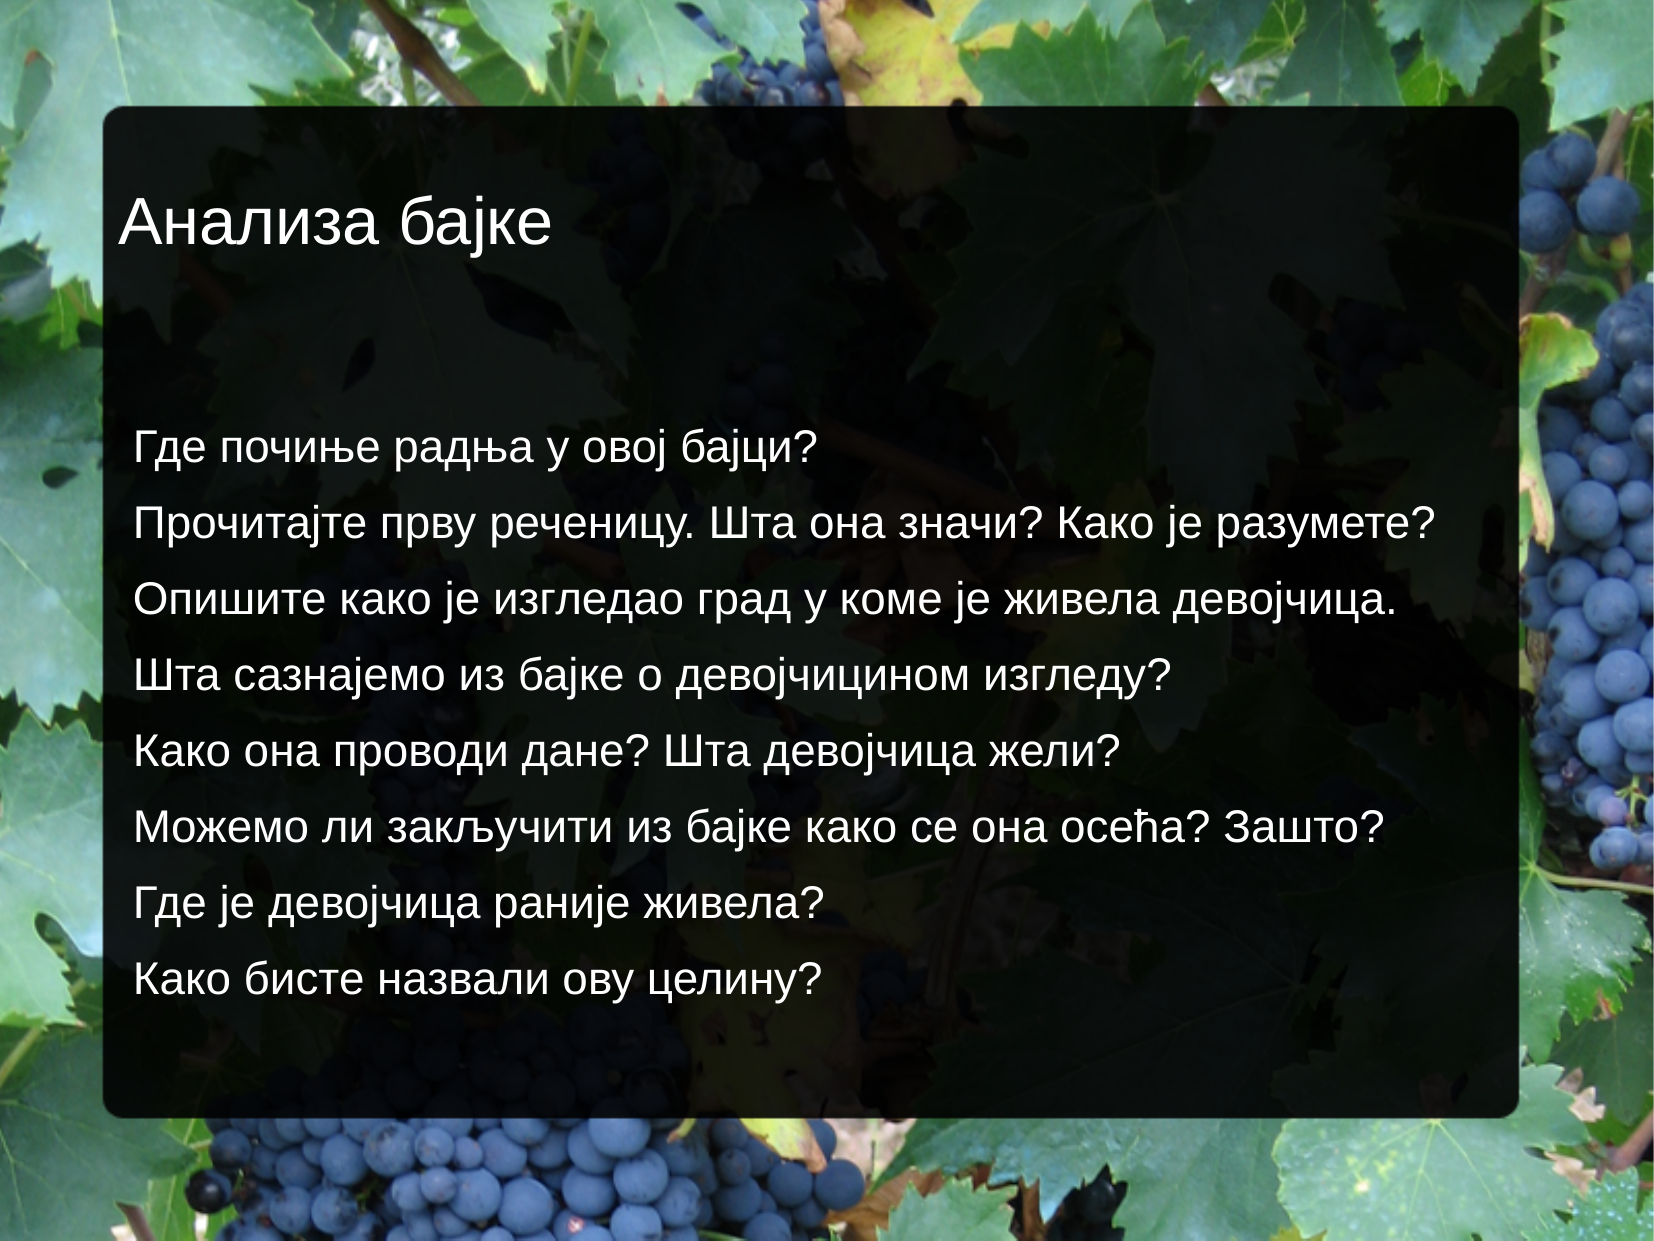

# Анализа бајке
Где почиње радња у овој бајци?
Прочитајте прву реченицу. Шта она значи? Како је разумете?
Опишите како је изгледао град у коме је живела девојчица.
Шта сазнајемо из бајке о девојчицином изгледу?
Како она проводи дане? Шта девојчица жели?
Можемо ли закључити из бајке како се она осећа? Зашто?
Где је девојчица раније живела?
Како бисте назвали ову целину?